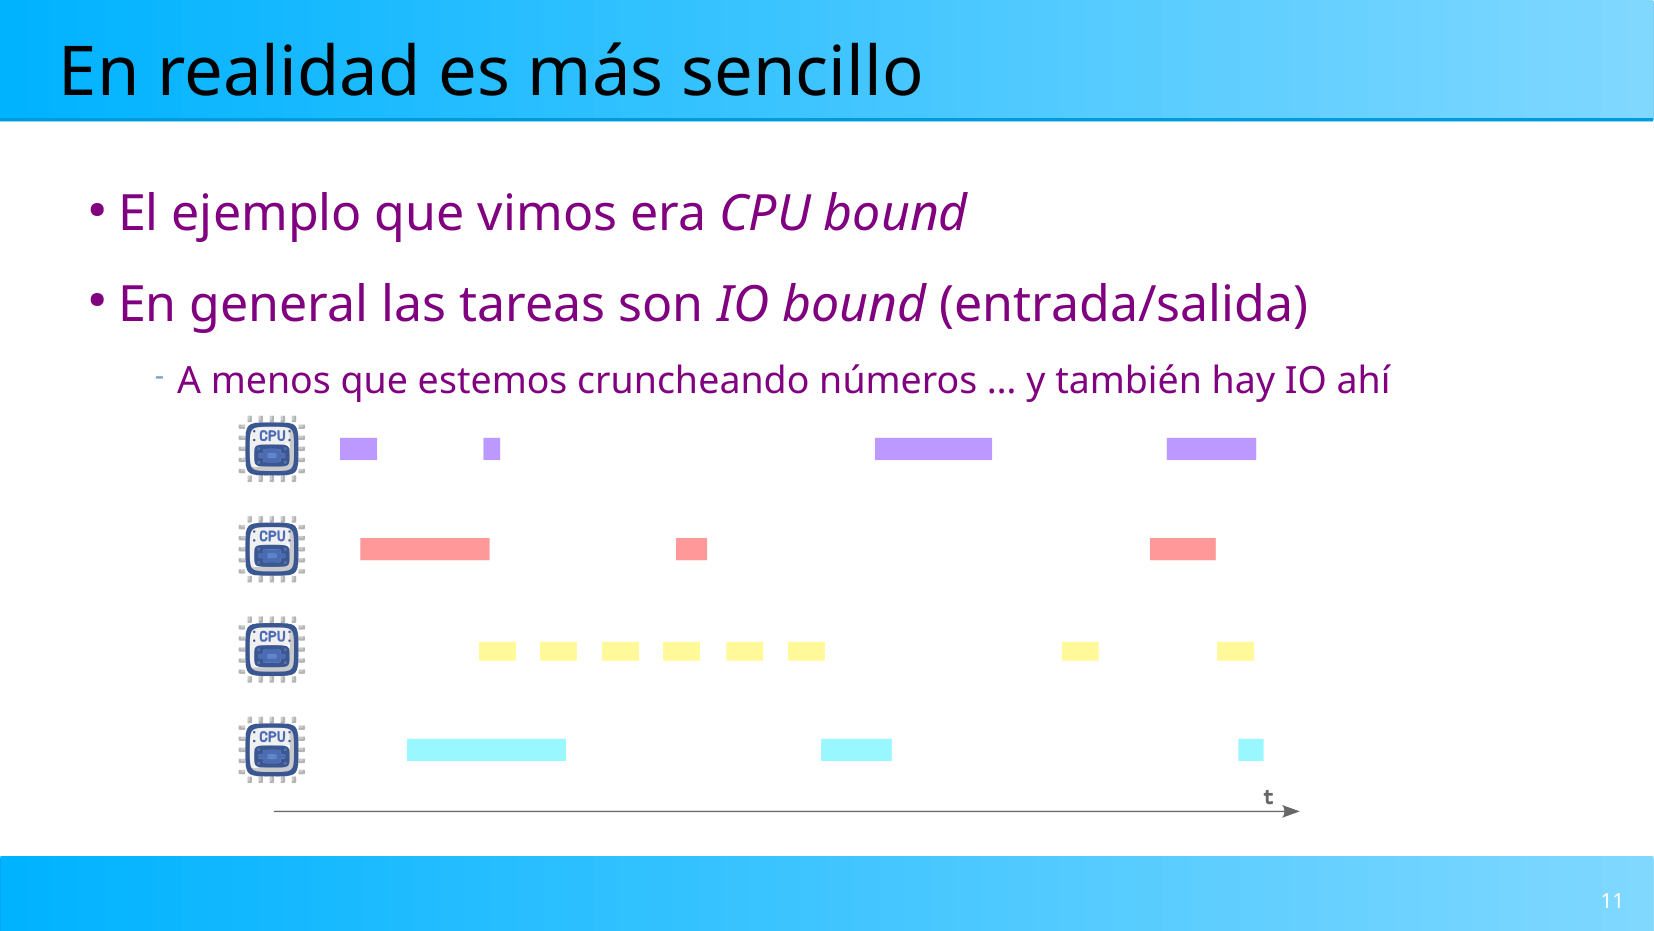

# En realidad es más sencillo
El ejemplo que vimos era CPU bound
En general las tareas son IO bound (entrada/salida)
A menos que estemos cruncheando números … y también hay IO ahí
11